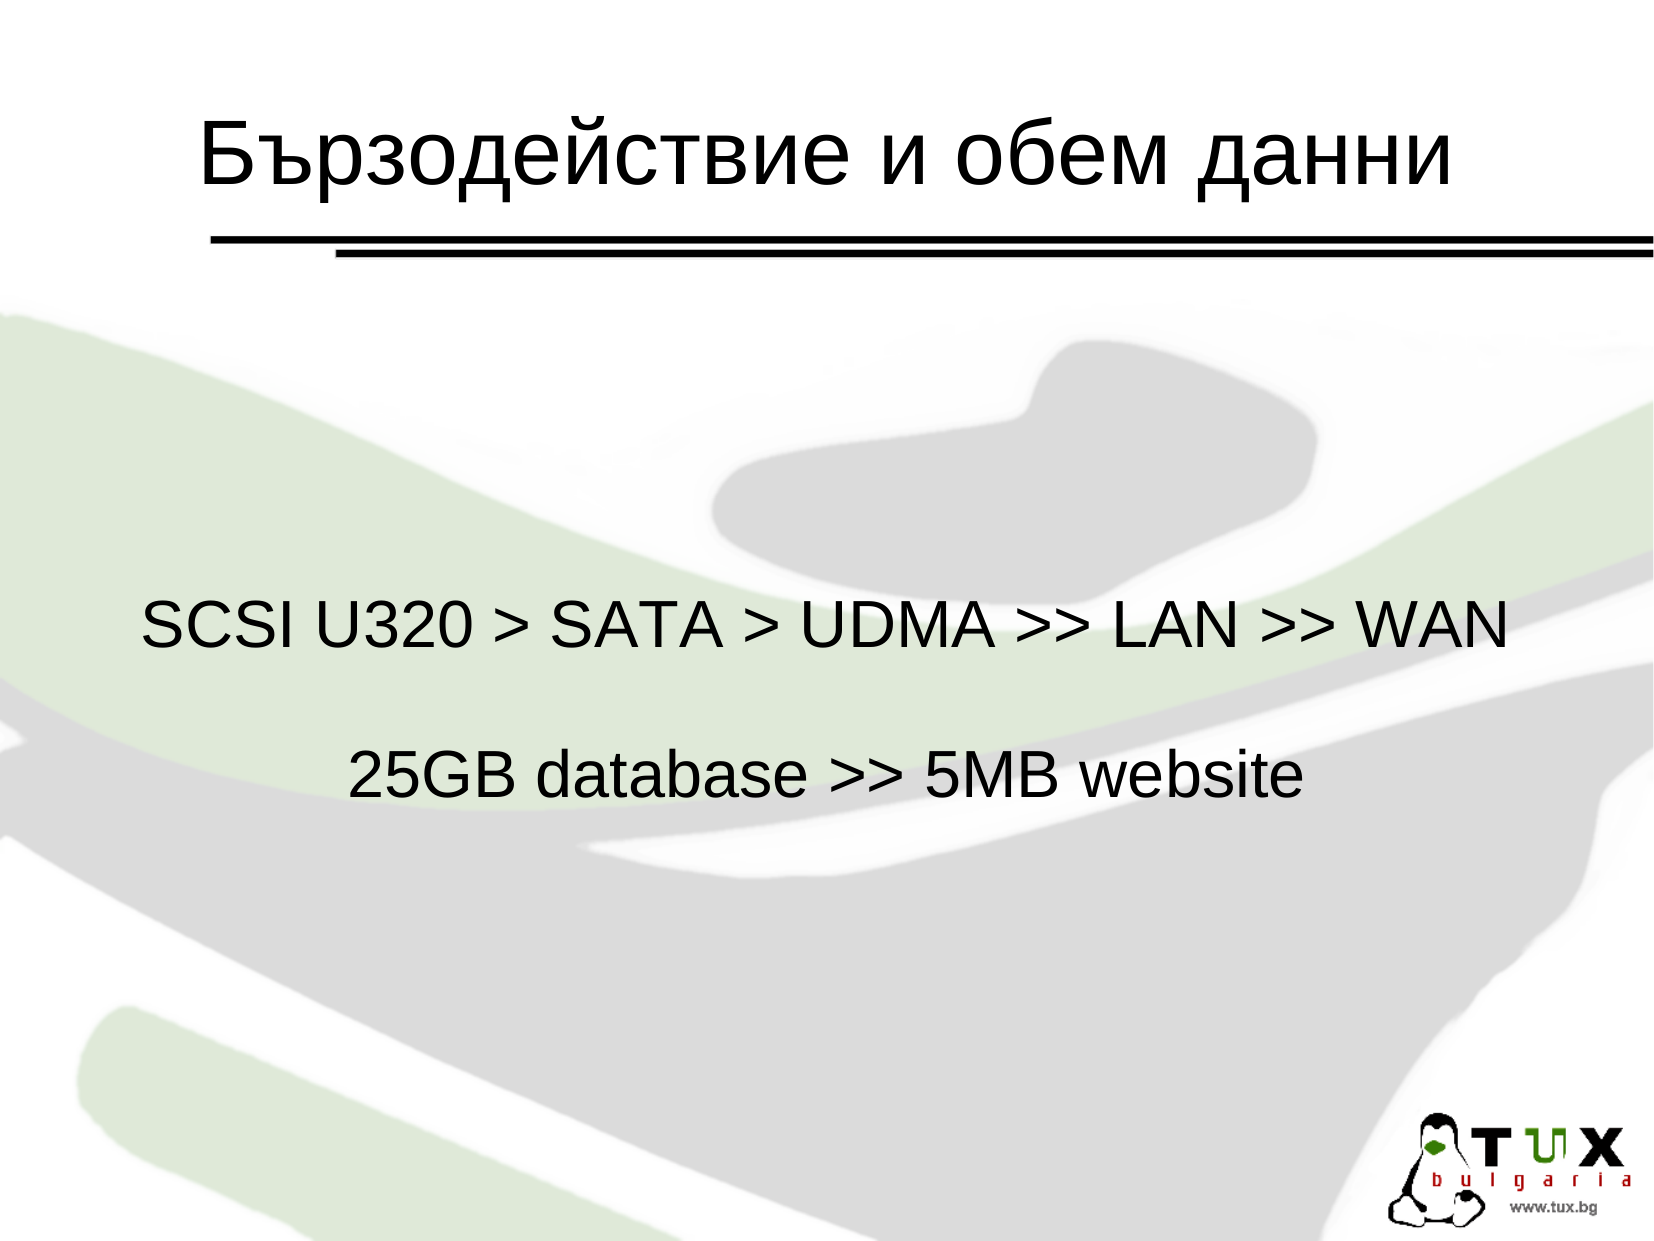

# Бързодействие и обем данни
SCSI U320 > SATA > UDMA >> LAN >> WAN
25GB database >> 5MB website